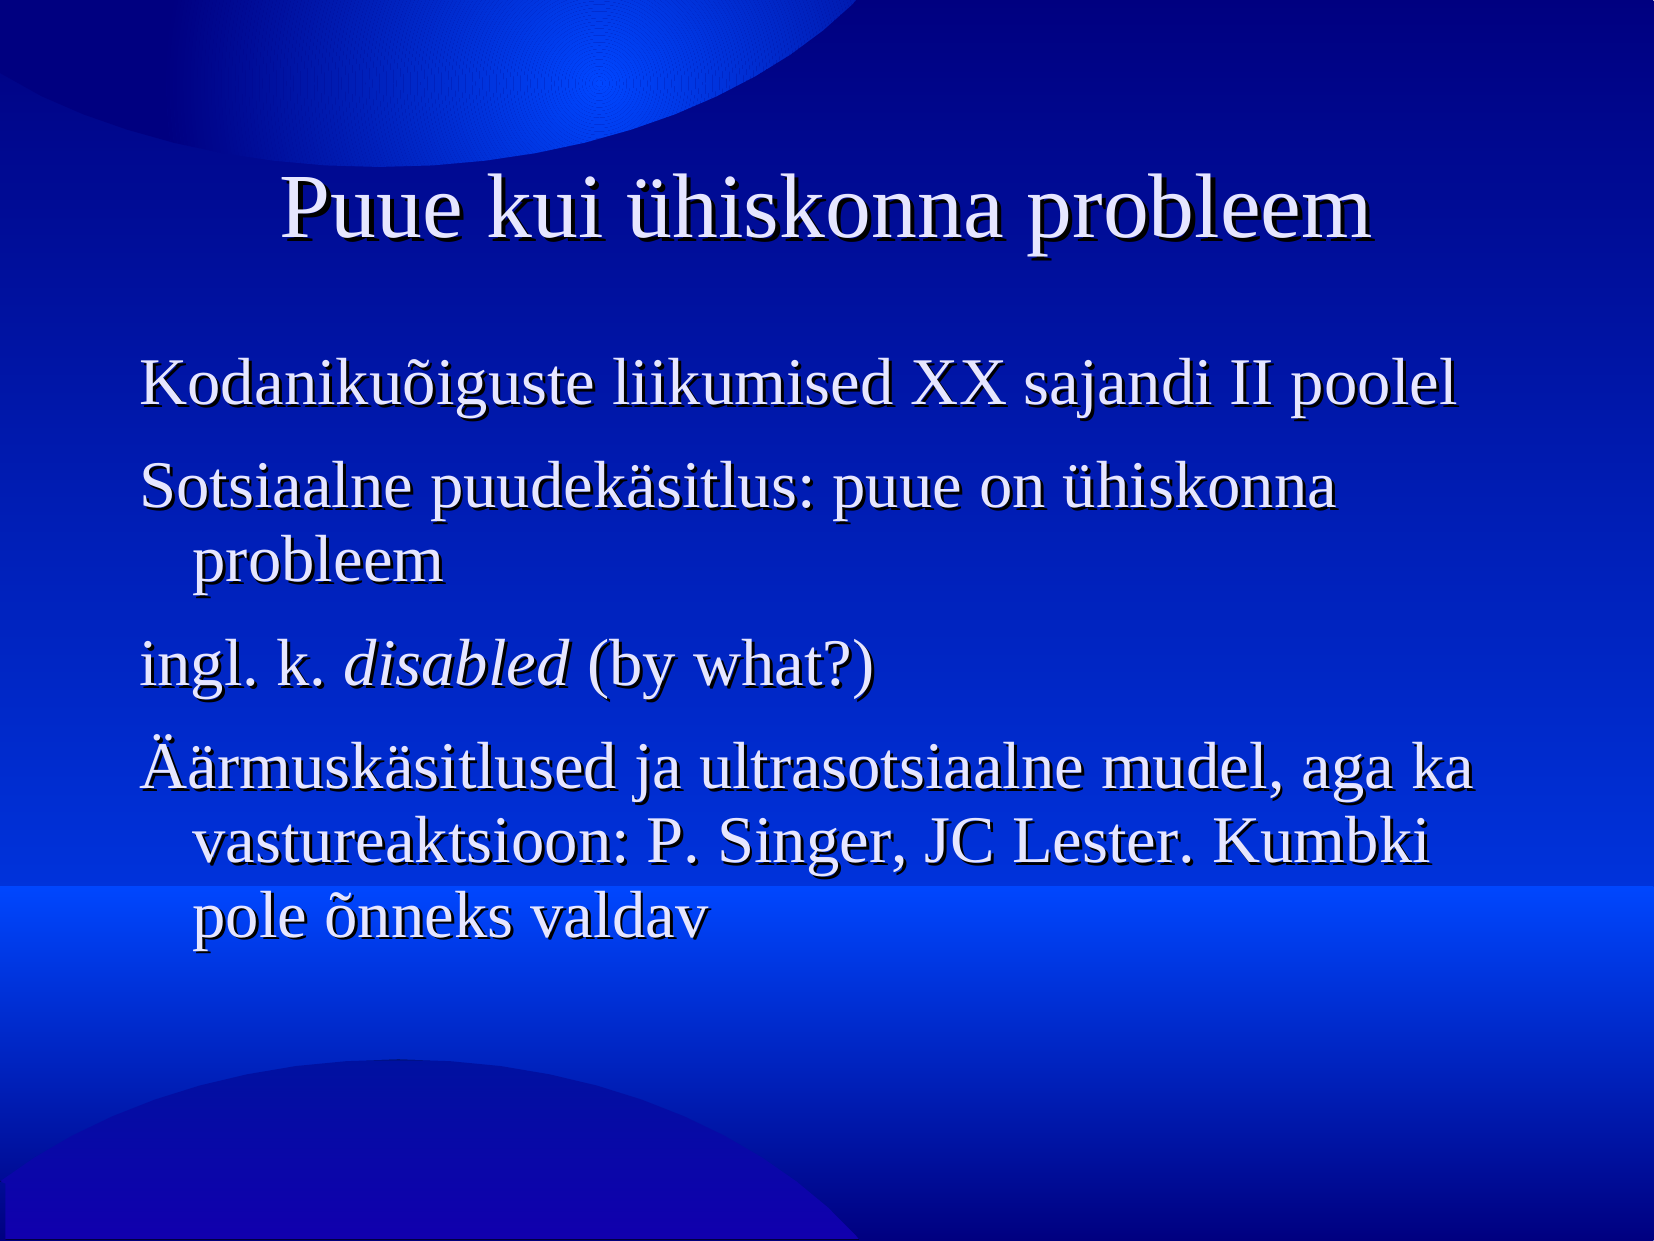

# Puue kui ühiskonna probleem
Kodanikuõiguste liikumised XX sajandi II poolel
Sotsiaalne puudekäsitlus: puue on ühiskonna probleem
ingl. k. disabled (by what?)
Äärmuskäsitlused ja ultrasotsiaalne mudel, aga ka vastureaktsioon: P. Singer, JC Lester. Kumbki pole õnneks valdav